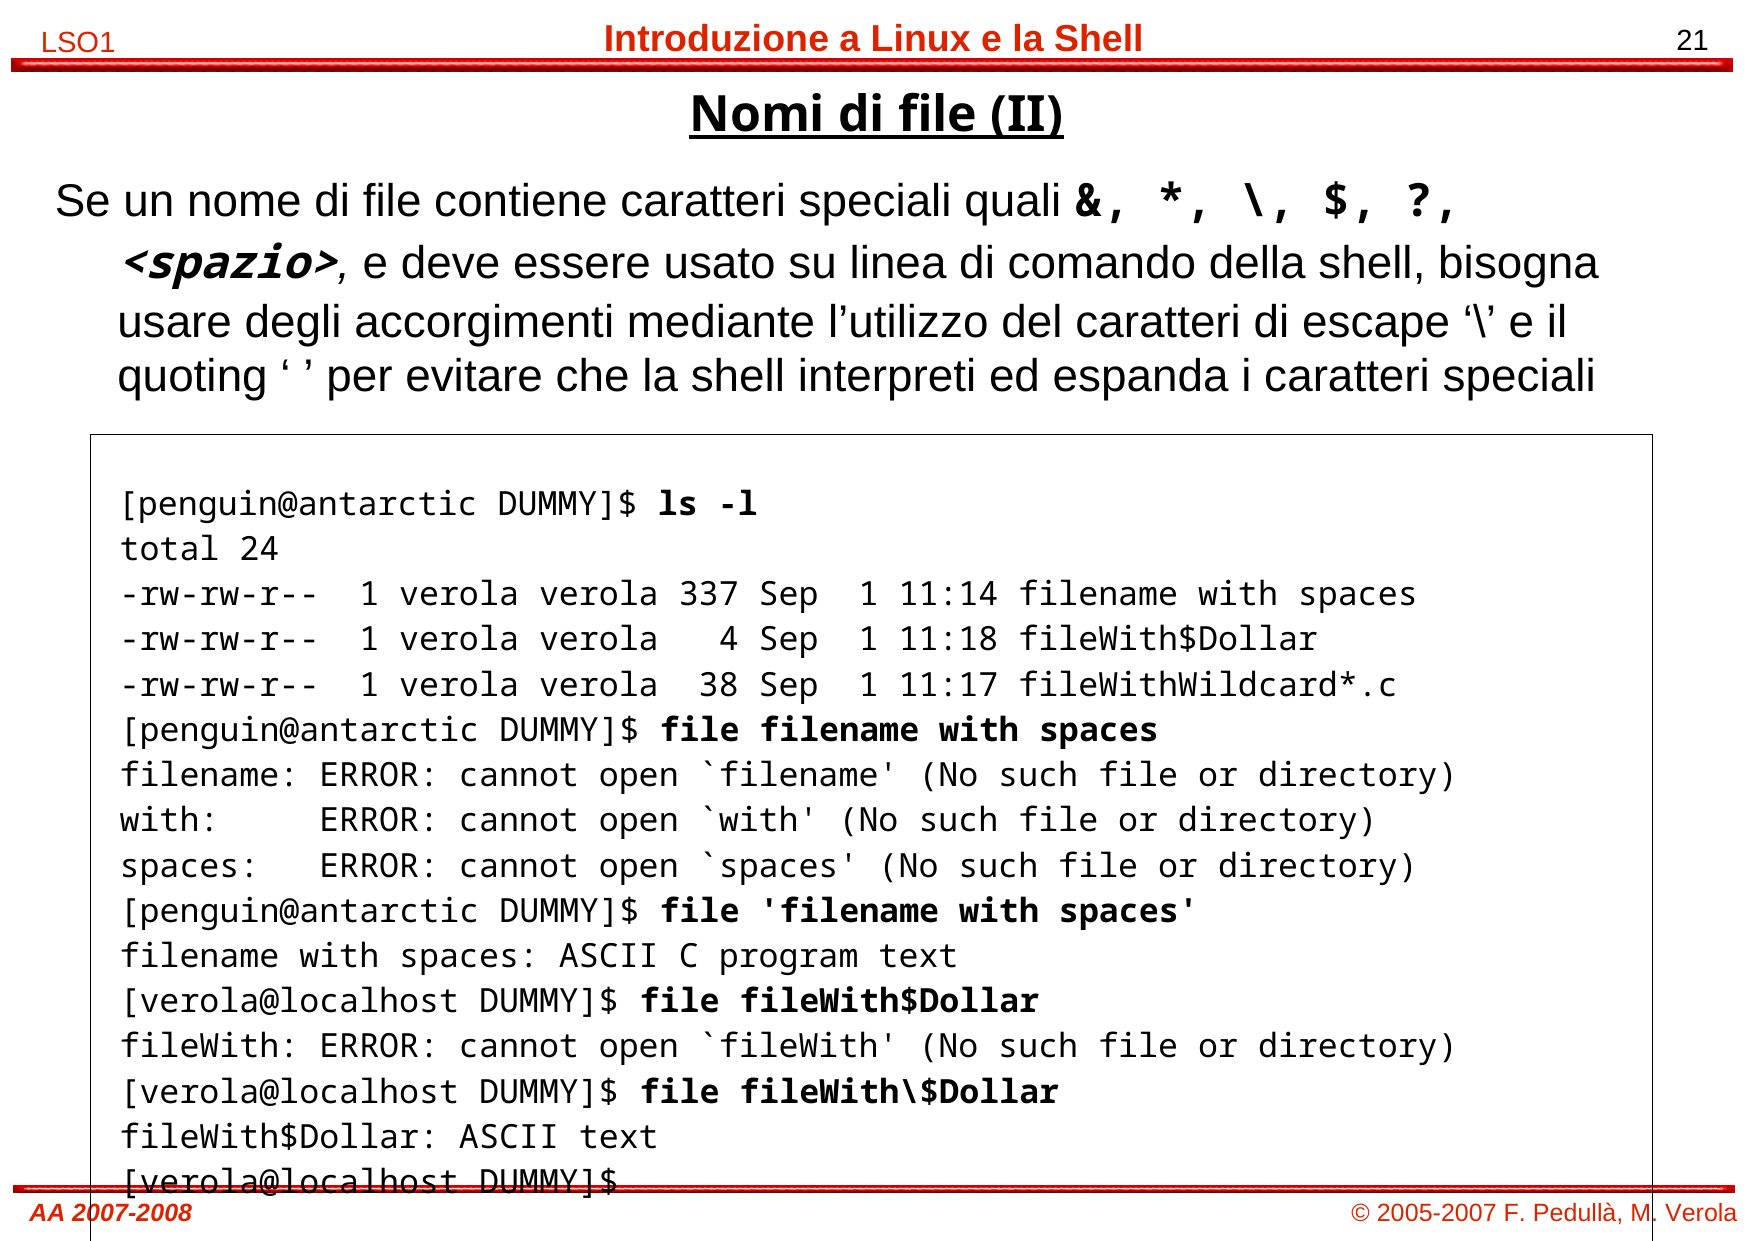

# Nomi di file (II)
Se un nome di file contiene caratteri speciali quali &, *, \, $, ?, <spazio>, e deve essere usato su linea di comando della shell, bisogna usare degli accorgimenti mediante l’utilizzo del caratteri di escape ‘\’ e il quoting ‘ ’ per evitare che la shell interpreti ed espanda i caratteri speciali
[penguin@antarctic DUMMY]$ ls -l
total 24
-rw-rw-r-- 1 verola verola 337 Sep 1 11:14 filename with spaces
-rw-rw-r-- 1 verola verola 4 Sep 1 11:18 fileWith$Dollar
-rw-rw-r-- 1 verola verola 38 Sep 1 11:17 fileWithWildcard*.c
[penguin@antarctic DUMMY]$ file filename with spaces
filename: ERROR: cannot open `filename' (No such file or directory)
with: ERROR: cannot open `with' (No such file or directory)
spaces: ERROR: cannot open `spaces' (No such file or directory)
[penguin@antarctic DUMMY]$ file 'filename with spaces'
filename with spaces: ASCII C program text
[verola@localhost DUMMY]$ file fileWith$Dollar
fileWith: ERROR: cannot open `fileWith' (No such file or directory)
[verola@localhost DUMMY]$ file fileWith\$Dollar
fileWith$Dollar: ASCII text
[verola@localhost DUMMY]$